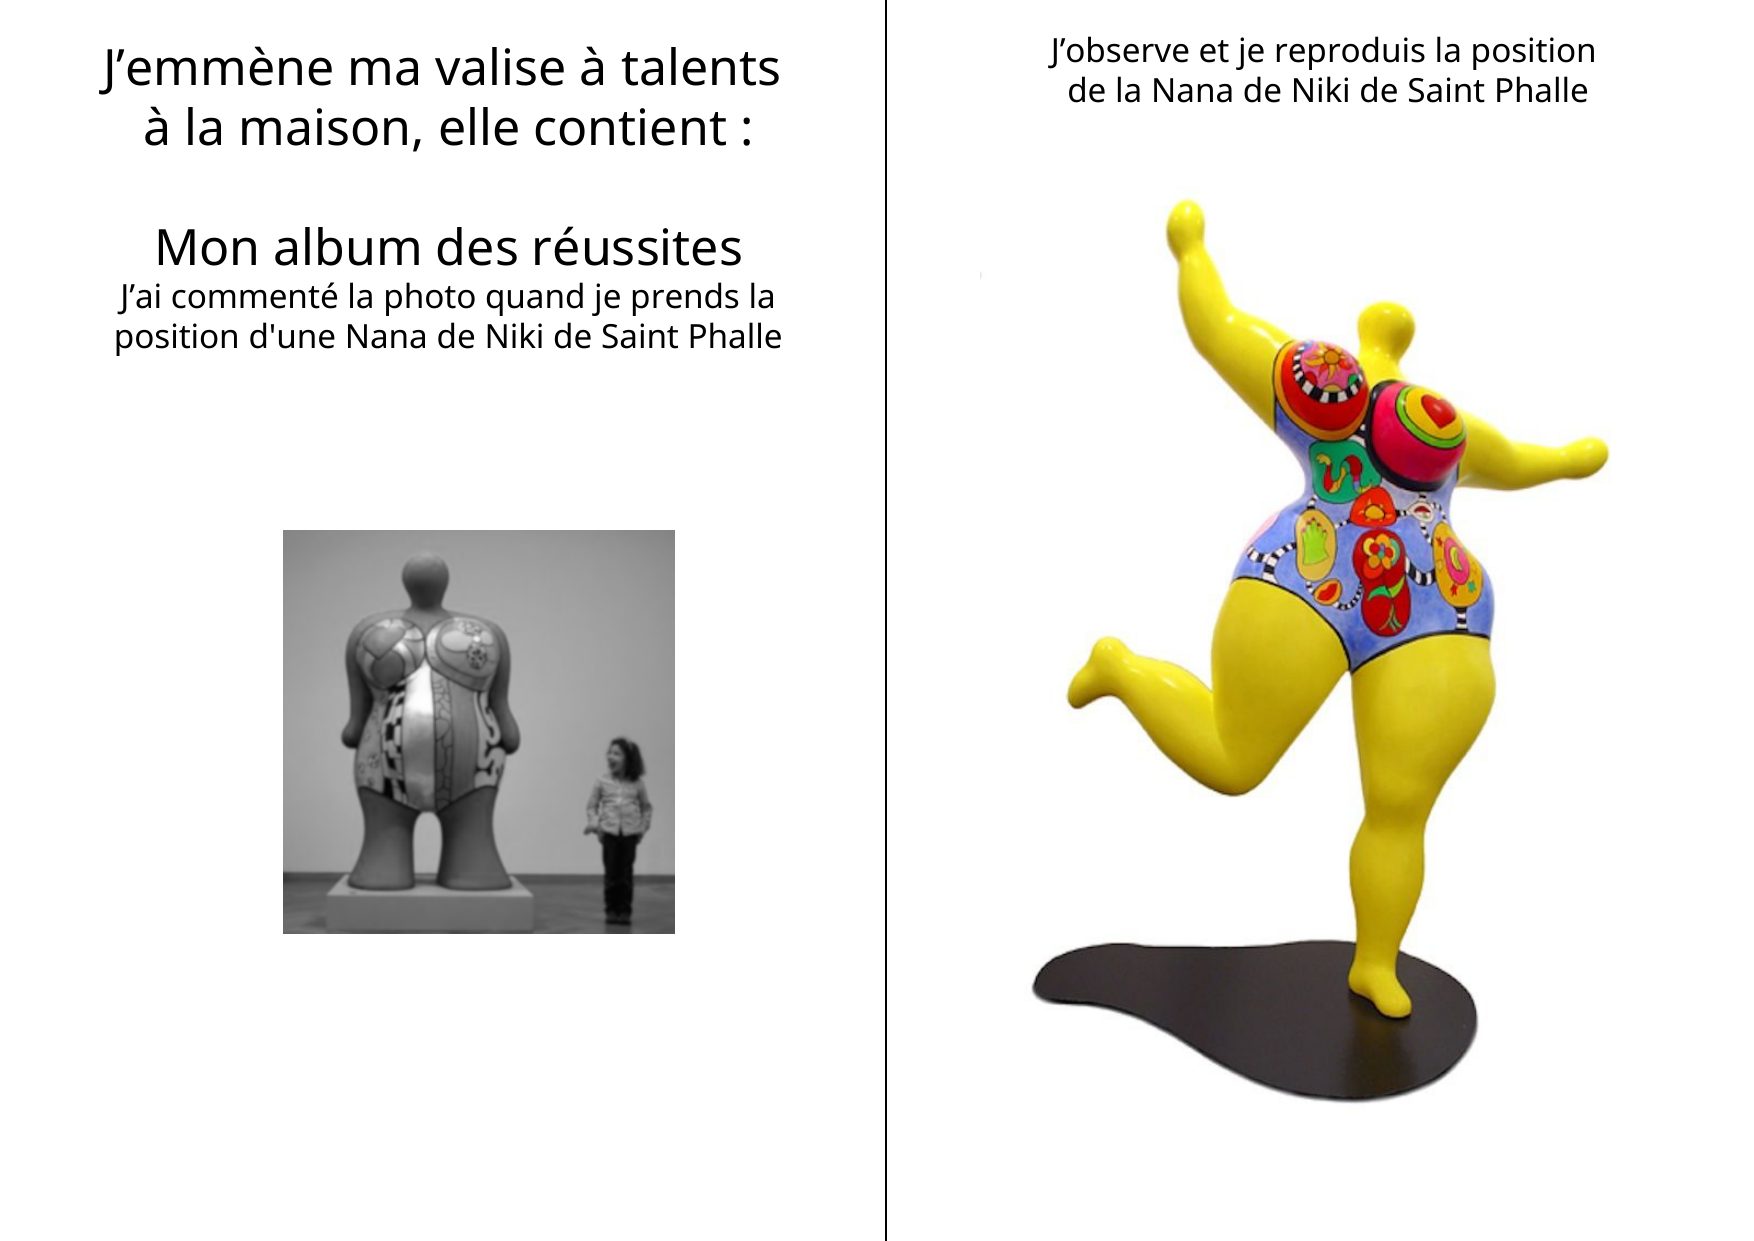

J’observe et je reproduis la position
de la Nana de Niki de Saint Phalle
J’emmène ma valise à talents
à la maison, elle contient :
Mon album des réussites
J’ai commenté la photo quand je prends la position d'une Nana de Niki de Saint Phalle